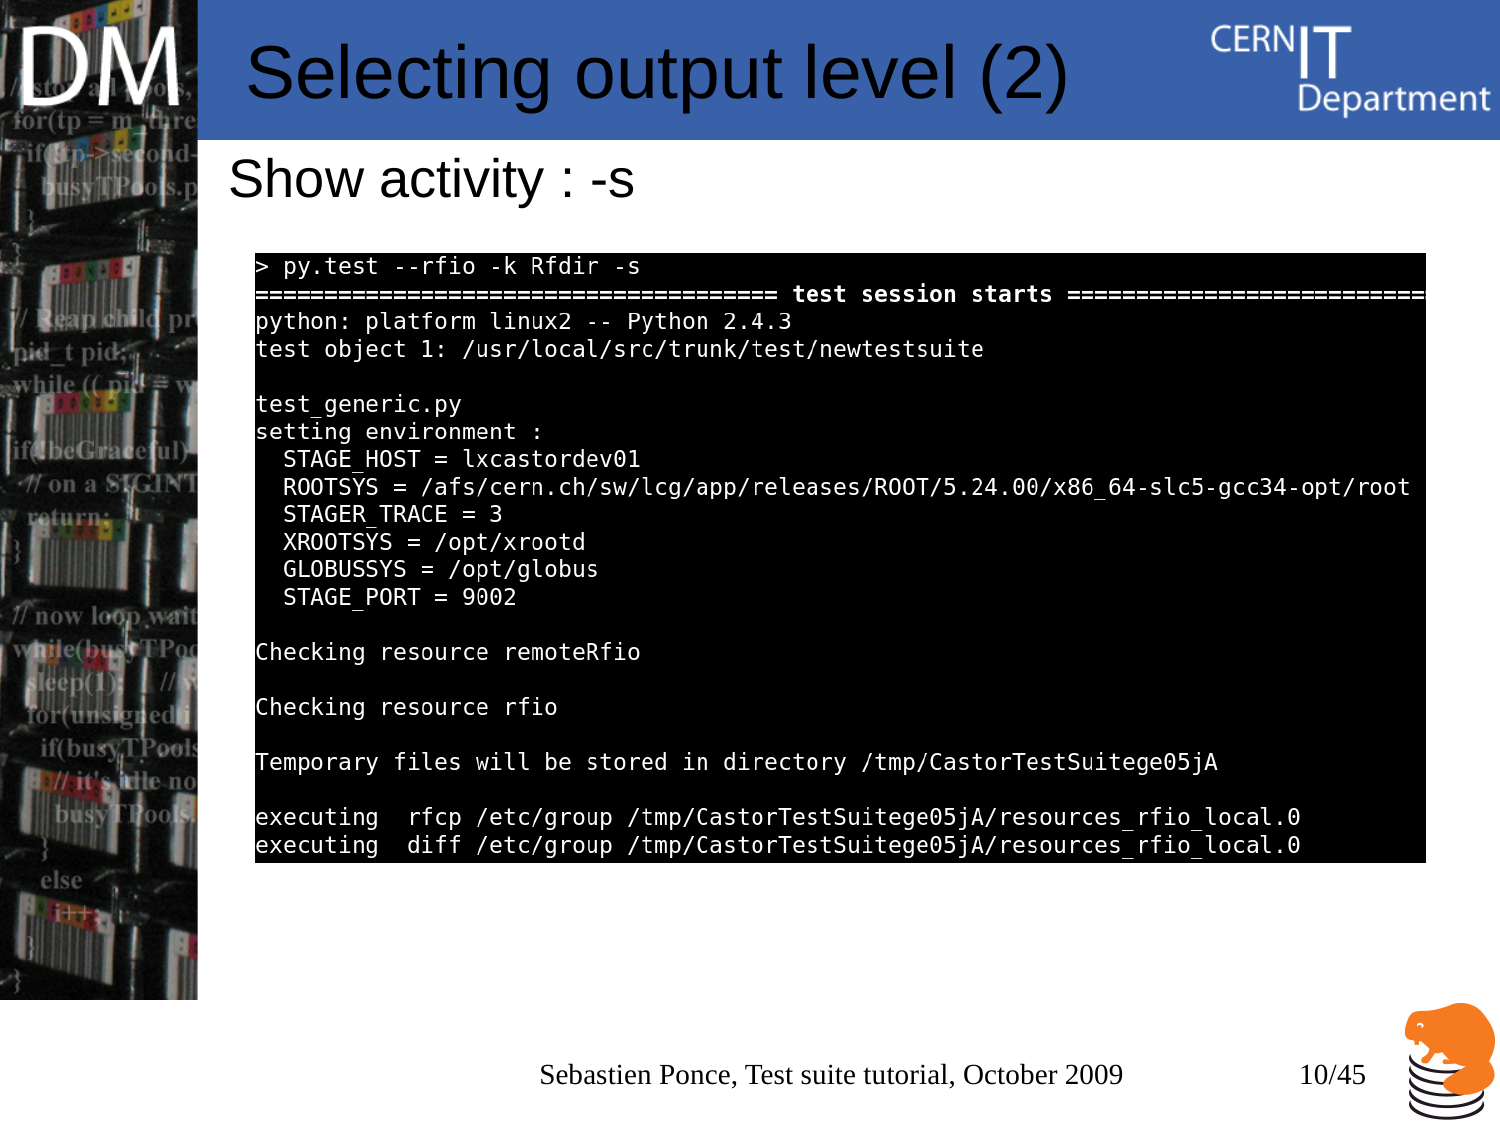

# Selecting output level (2)
Show activity : -s